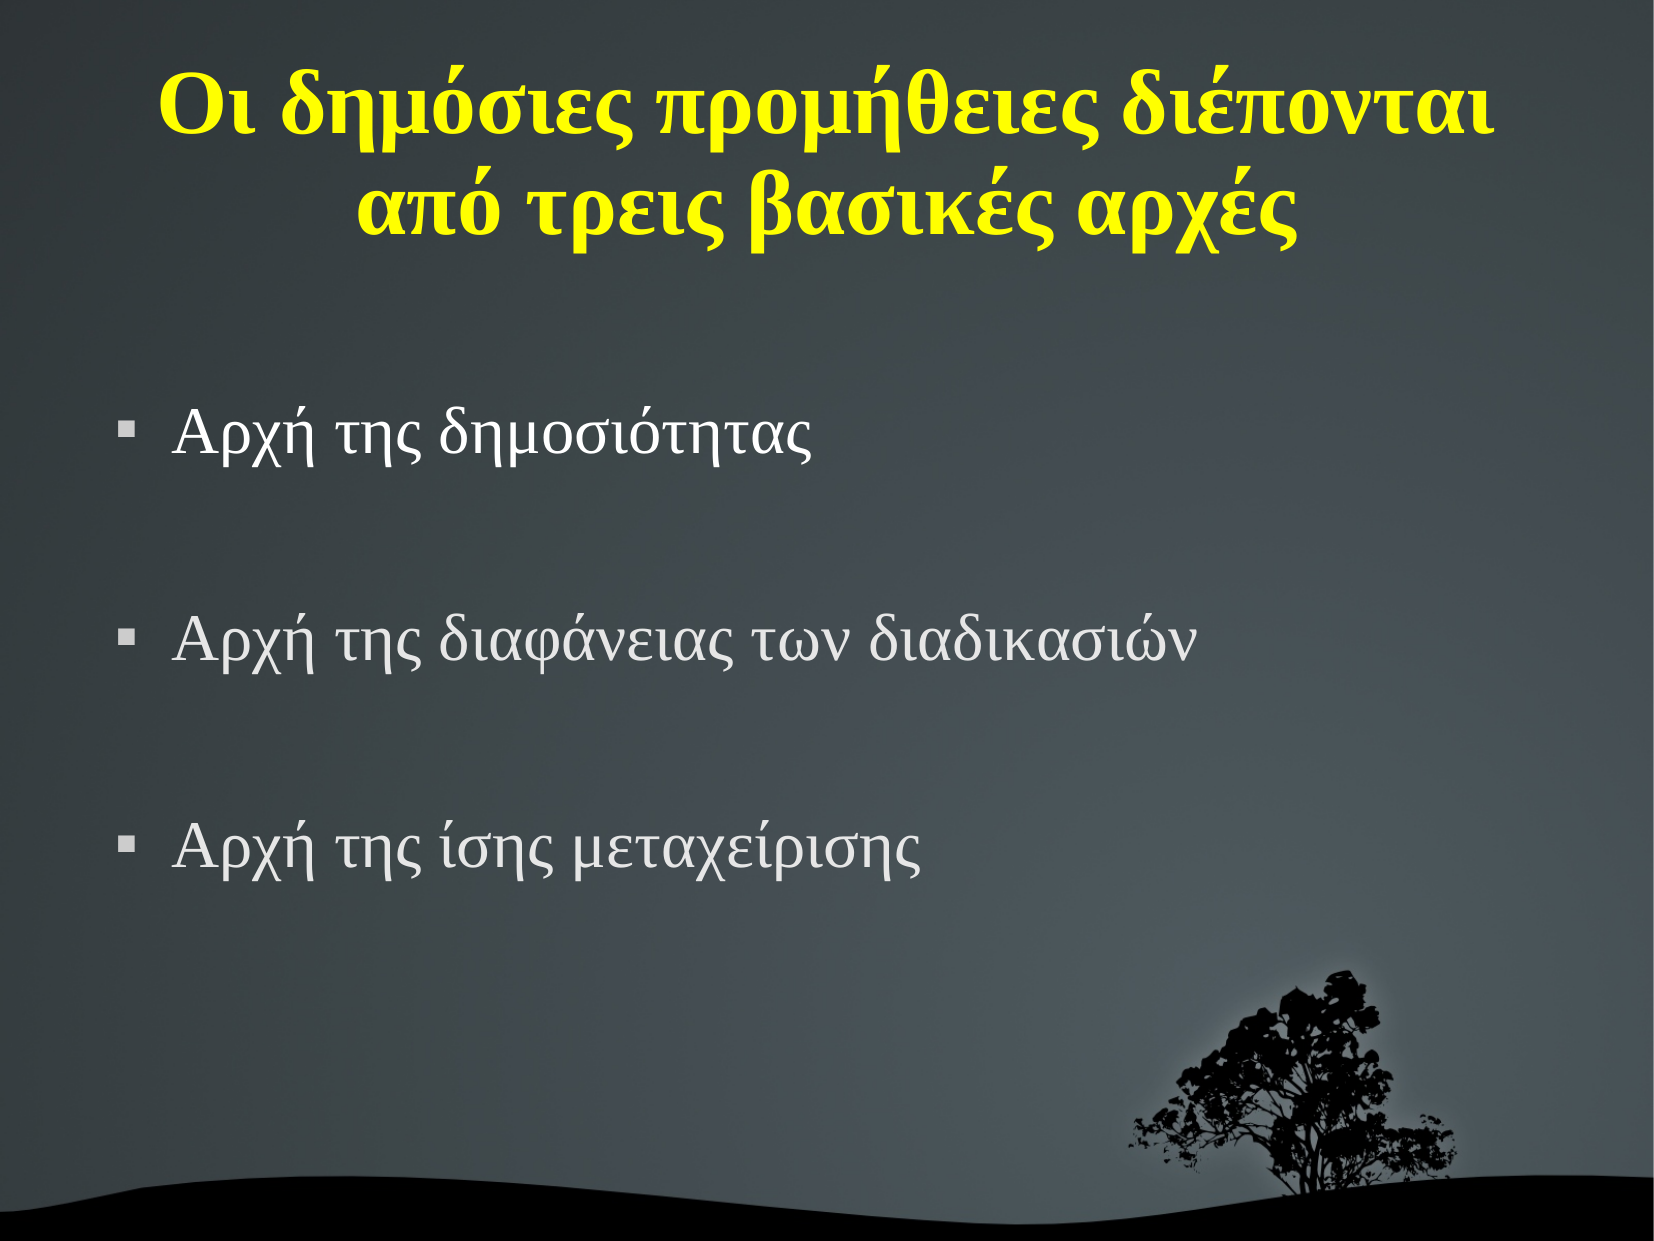

# Οι δημόσιες προμήθειες διέπονται από τρεις βασικές αρχές
Αρχή της δημοσιότητας
Αρχή της διαφάνειας των διαδικασιών
Αρχή της ίσης μεταχείρισης